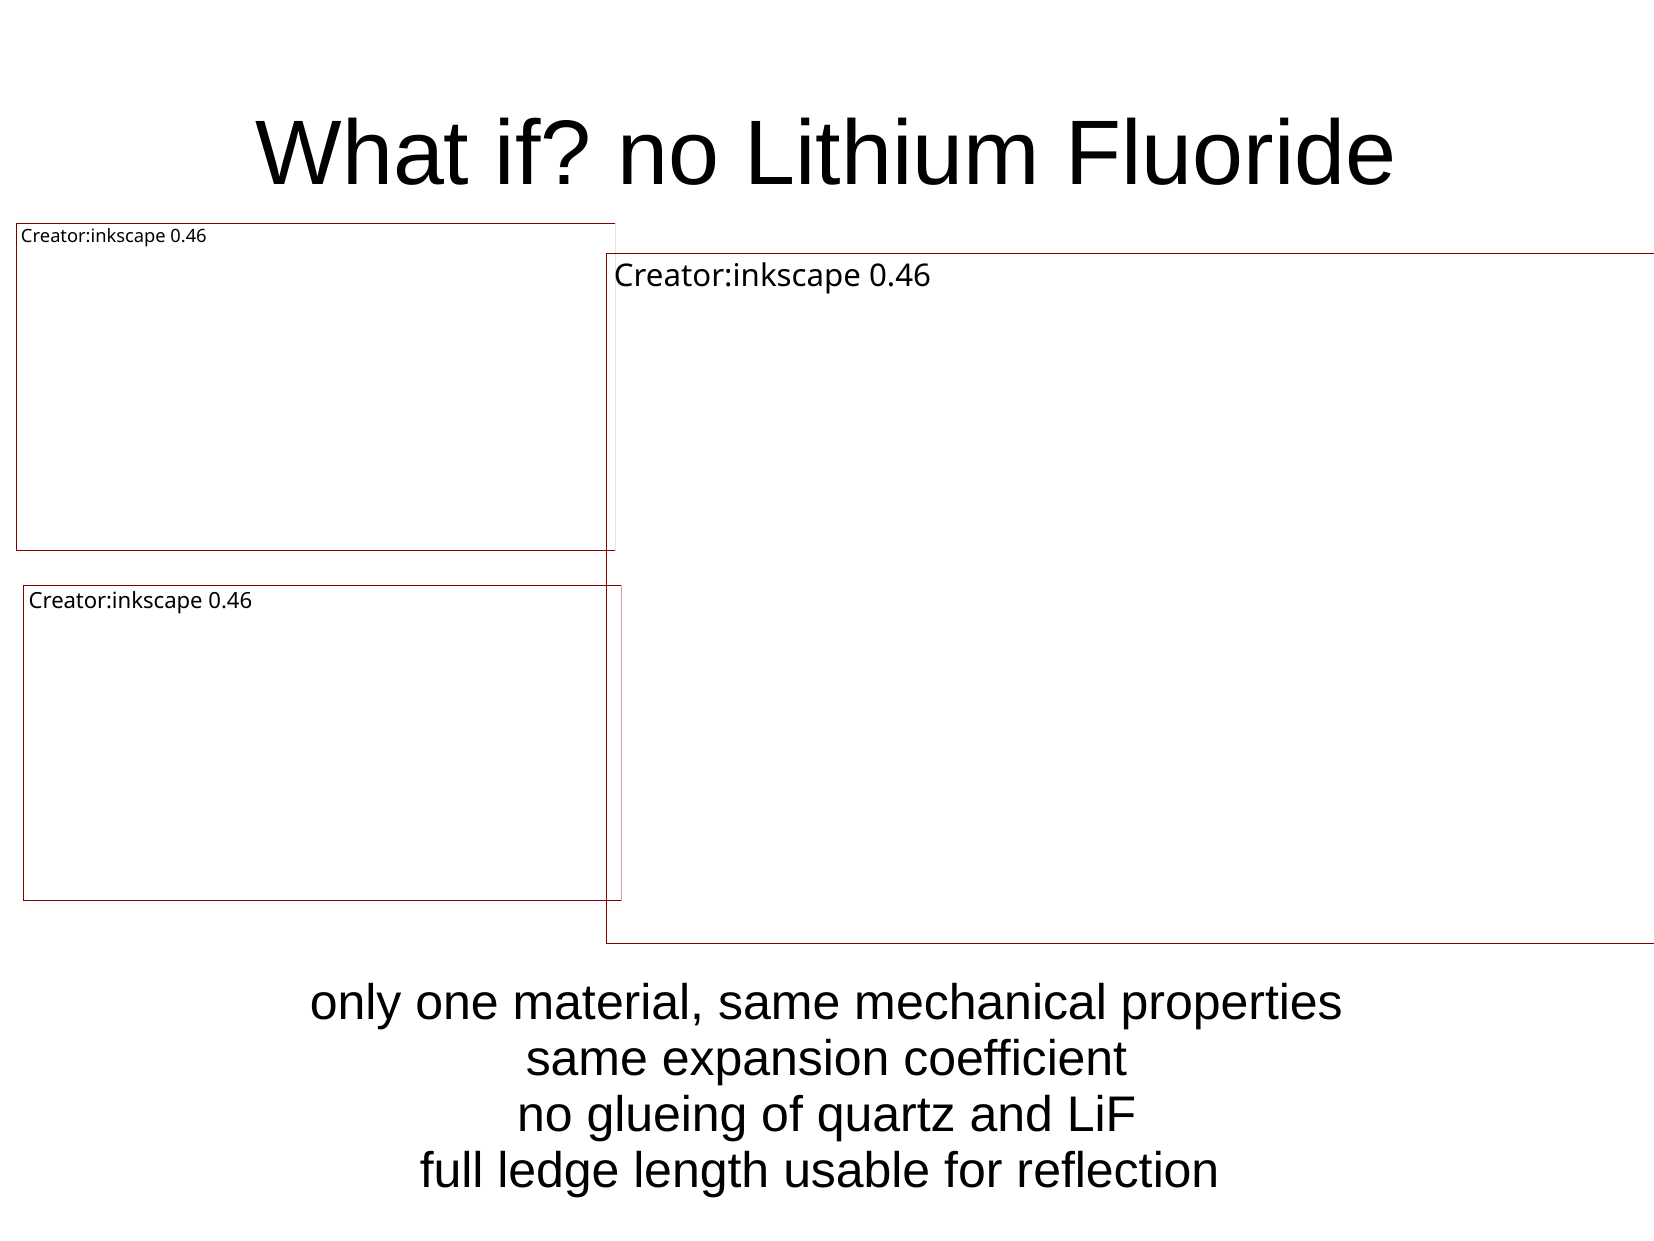

# What if? no Lithium Fluoride
only one material, same mechanical properties
same expansion coefficient
no glueing of quartz and LiF
full ledge length usable for reflection